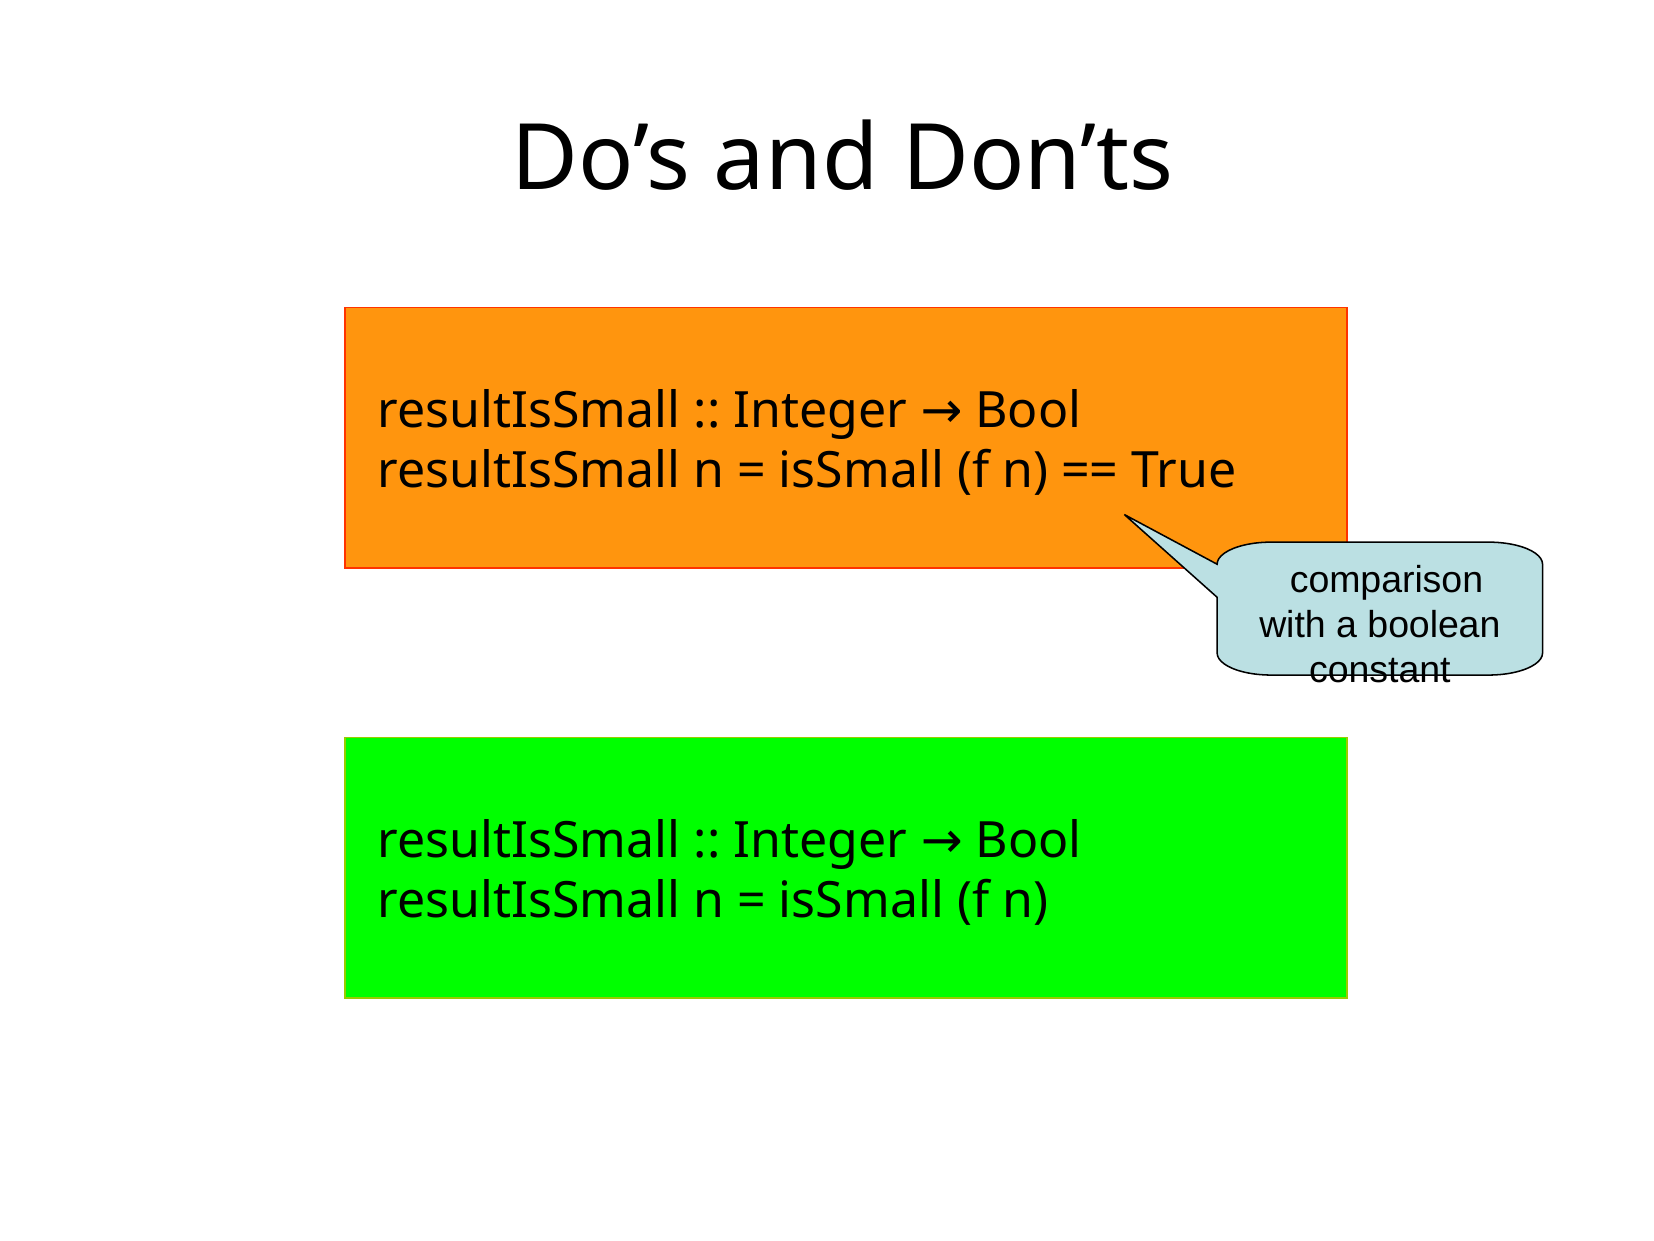

# Do’s and Don’ts
resultIsSmall :: Integer → Bool
resultIsSmall n = isSmall (f n) == True
comparison with a boolean constant
resultIsSmall :: Integer → Bool
resultIsSmall n = isSmall (f n)